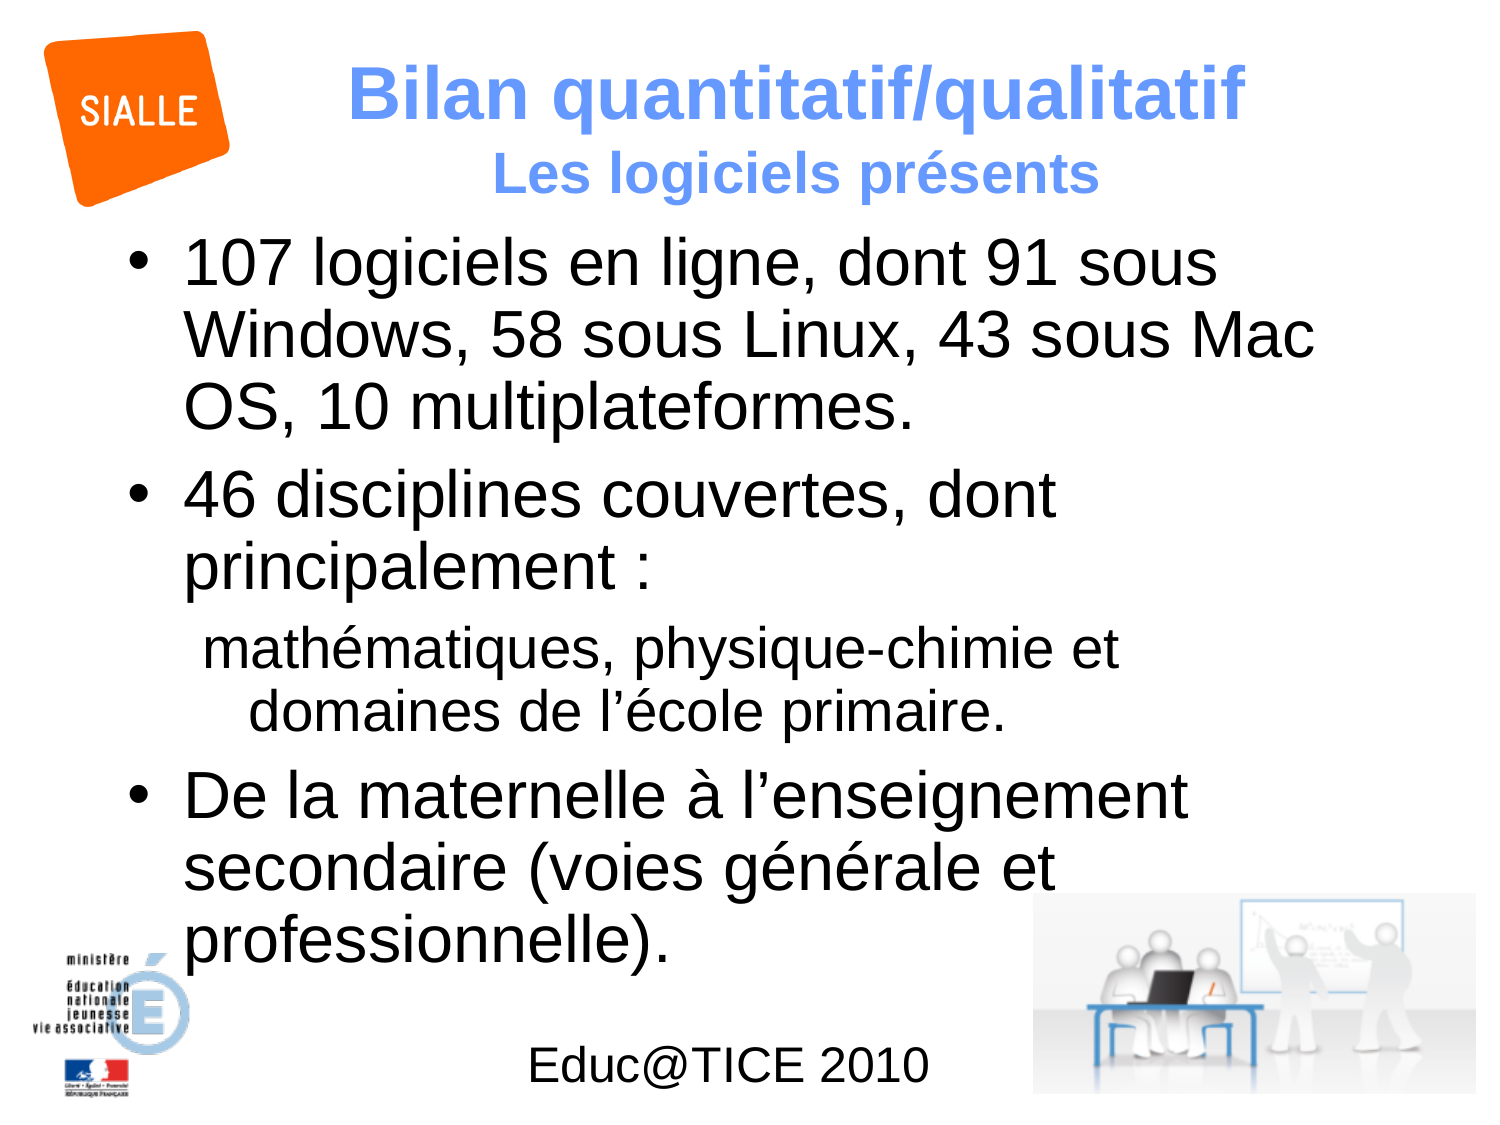

# Bilan quantitatif/qualitatif Les logiciels présents
107 logiciels en ligne, dont 91 sous Windows, 58 sous Linux, 43 sous Mac OS, 10 multiplateformes.
46 disciplines couvertes, dont principalement :
mathématiques, physique-chimie et domaines de l’école primaire.
De la maternelle à l’enseignement secondaire (voies générale et professionnelle).
Educ@TICE 2010